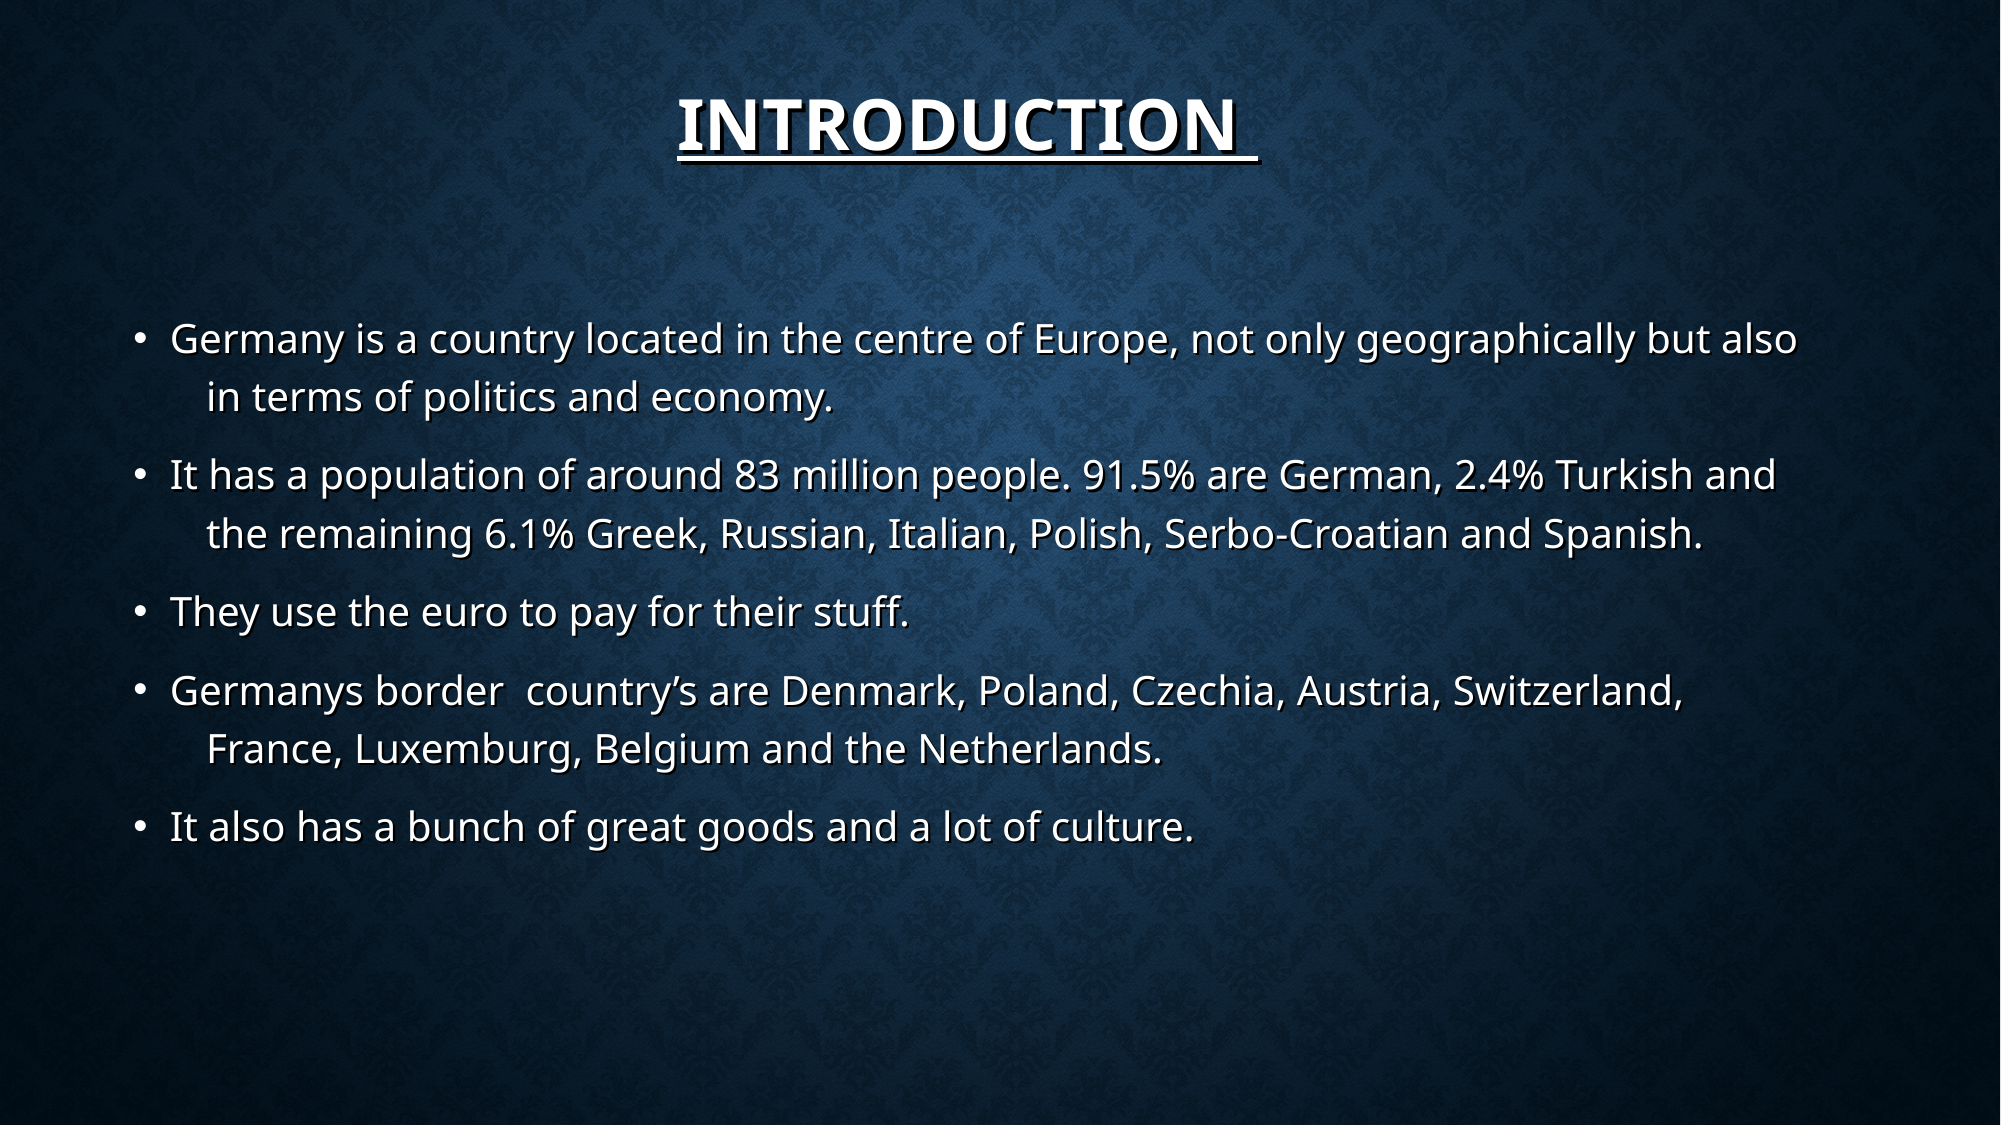

# Introduction
Germany is a country located in the centre of Europe, not only geographically but also in terms of politics and economy.
It has a population of around 83 million people. 91.5% are German, 2.4% Turkish and the remaining 6.1% Greek, Russian, Italian, Polish, Serbo-Croatian and Spanish.
They use the euro to pay for their stuff.
Germanys border country’s are Denmark, Poland, Czechia, Austria, Switzerland, France, Luxemburg, Belgium and the Netherlands.
It also has a bunch of great goods and a lot of culture.